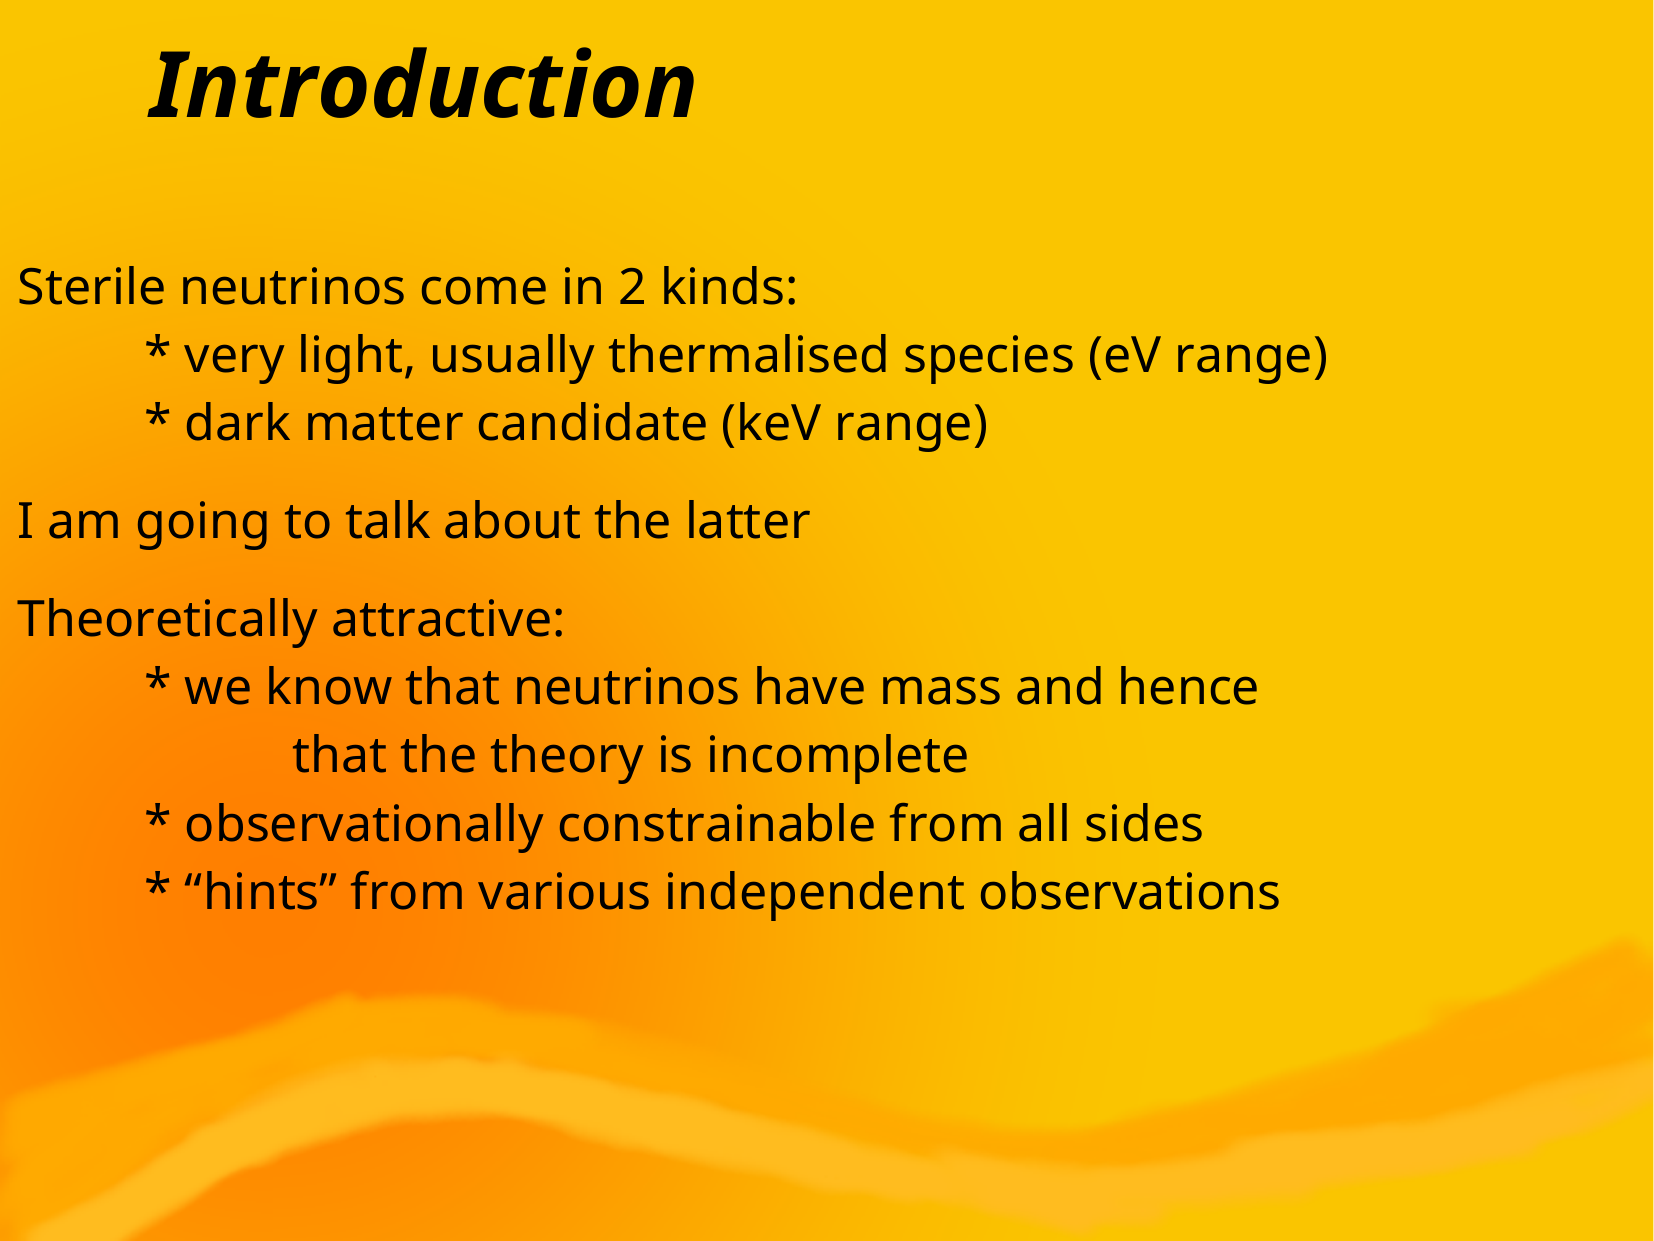

# Introduction
Sterile neutrinos come in 2 kinds:
	* very light, usually thermalised species (eV range)
	* dark matter candidate (keV range)
I am going to talk about the latter
Theoretically attractive:
	* we know that neutrinos have mass and hence
			that the theory is incomplete
	* observationally constrainable from all sides
	* “hints” from various independent observations